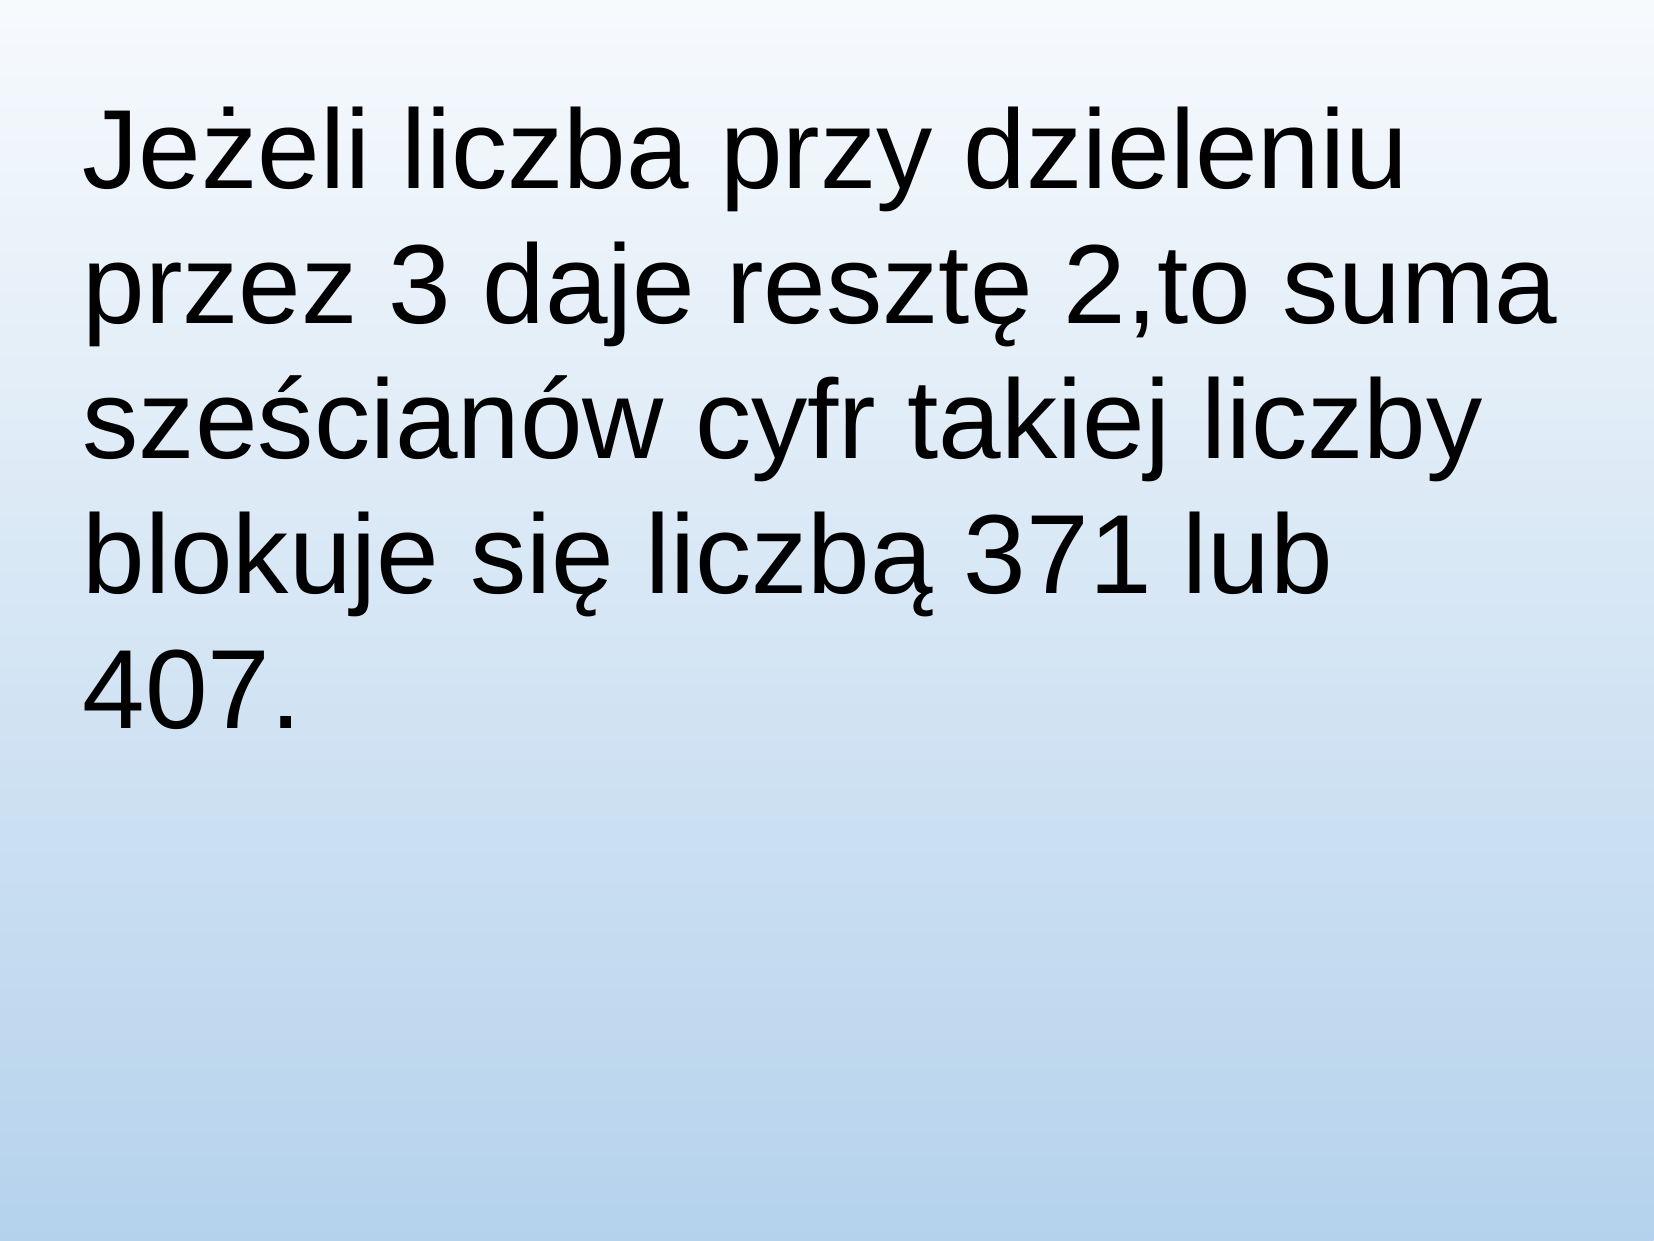

#
Jeżeli liczba przy dzieleniu przez 3 daje resztę 2,to suma sześcianów cyfr takiej liczby blokuje się liczbą 371 lub 407.